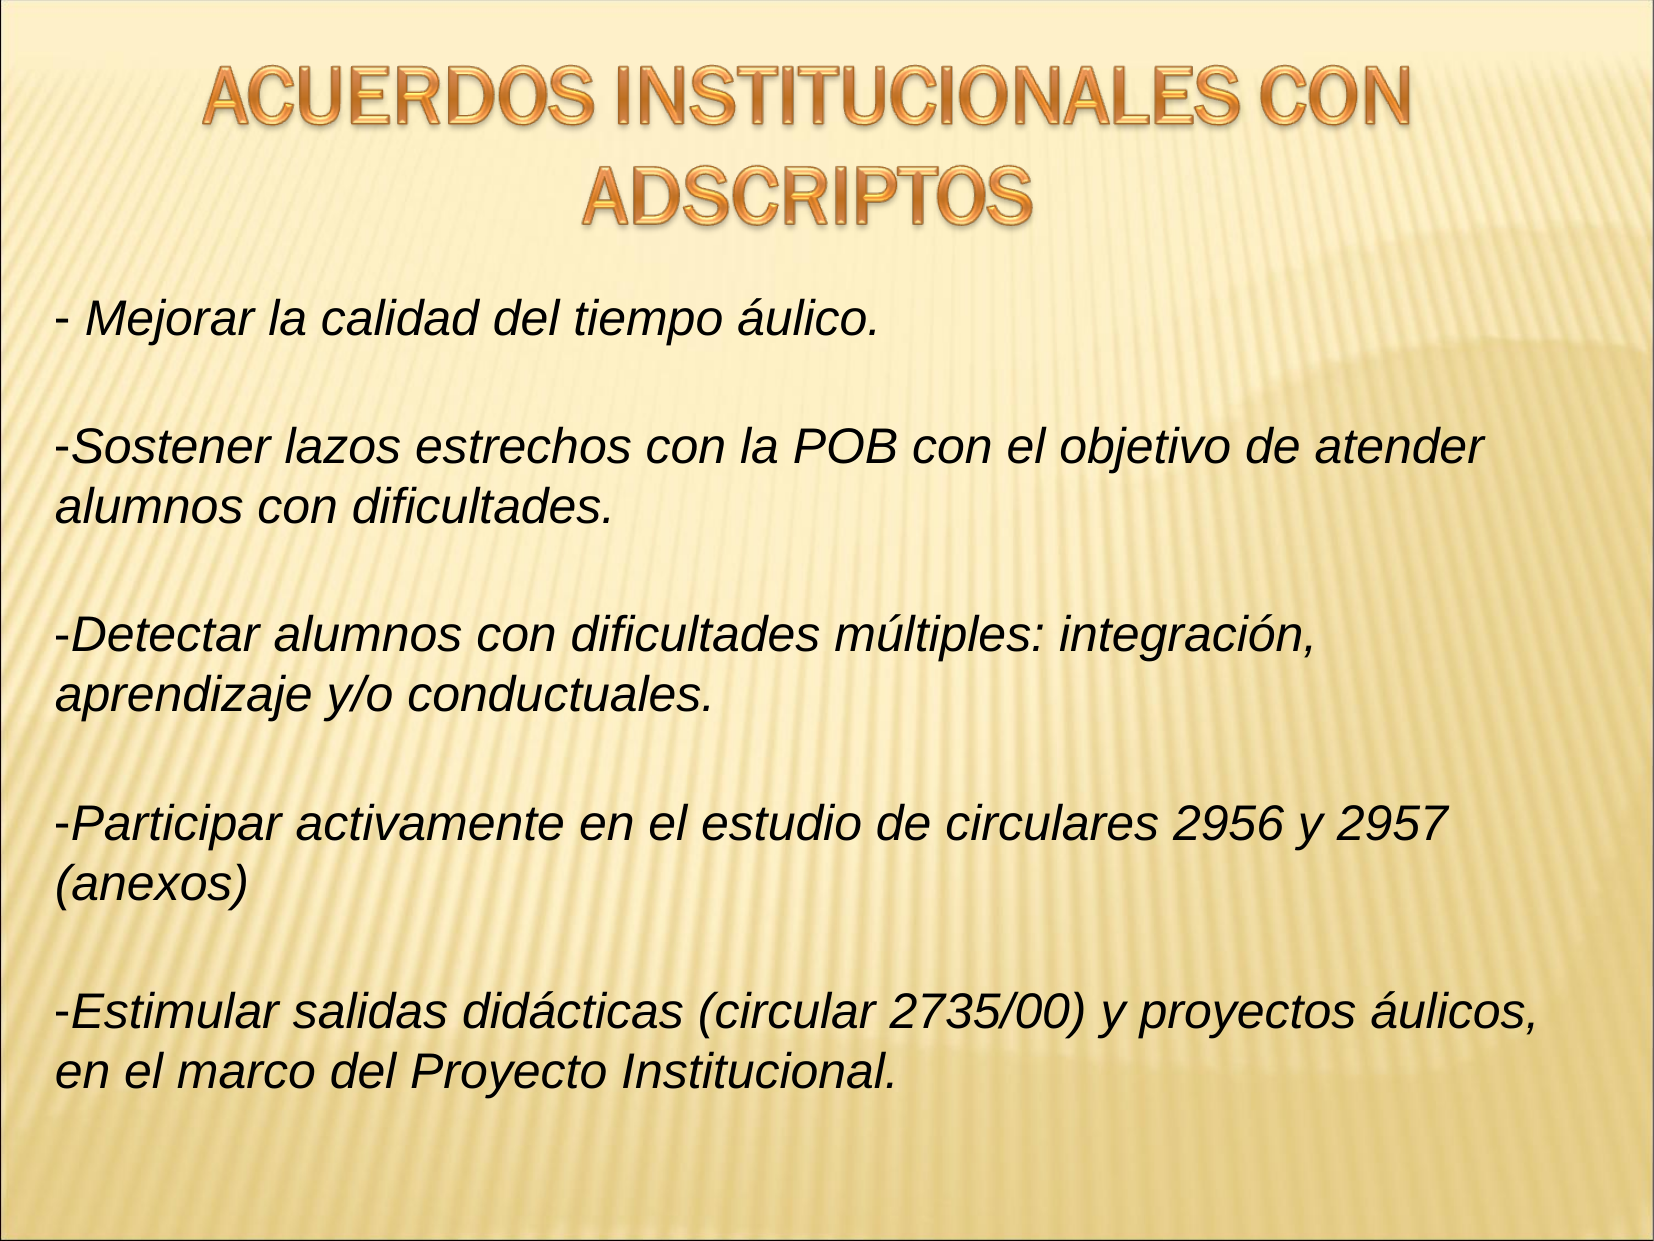

Mejorar la calidad del tiempo áulico.
Sostener lazos estrechos con la POB con el objetivo de atender alumnos con dificultades.
Detectar alumnos con dificultades múltiples: integración, aprendizaje y/o conductuales.
Participar activamente en el estudio de circulares 2956 y 2957 (anexos)
Estimular salidas didácticas (circular 2735/00) y proyectos áulicos, en el marco del Proyecto Institucional.